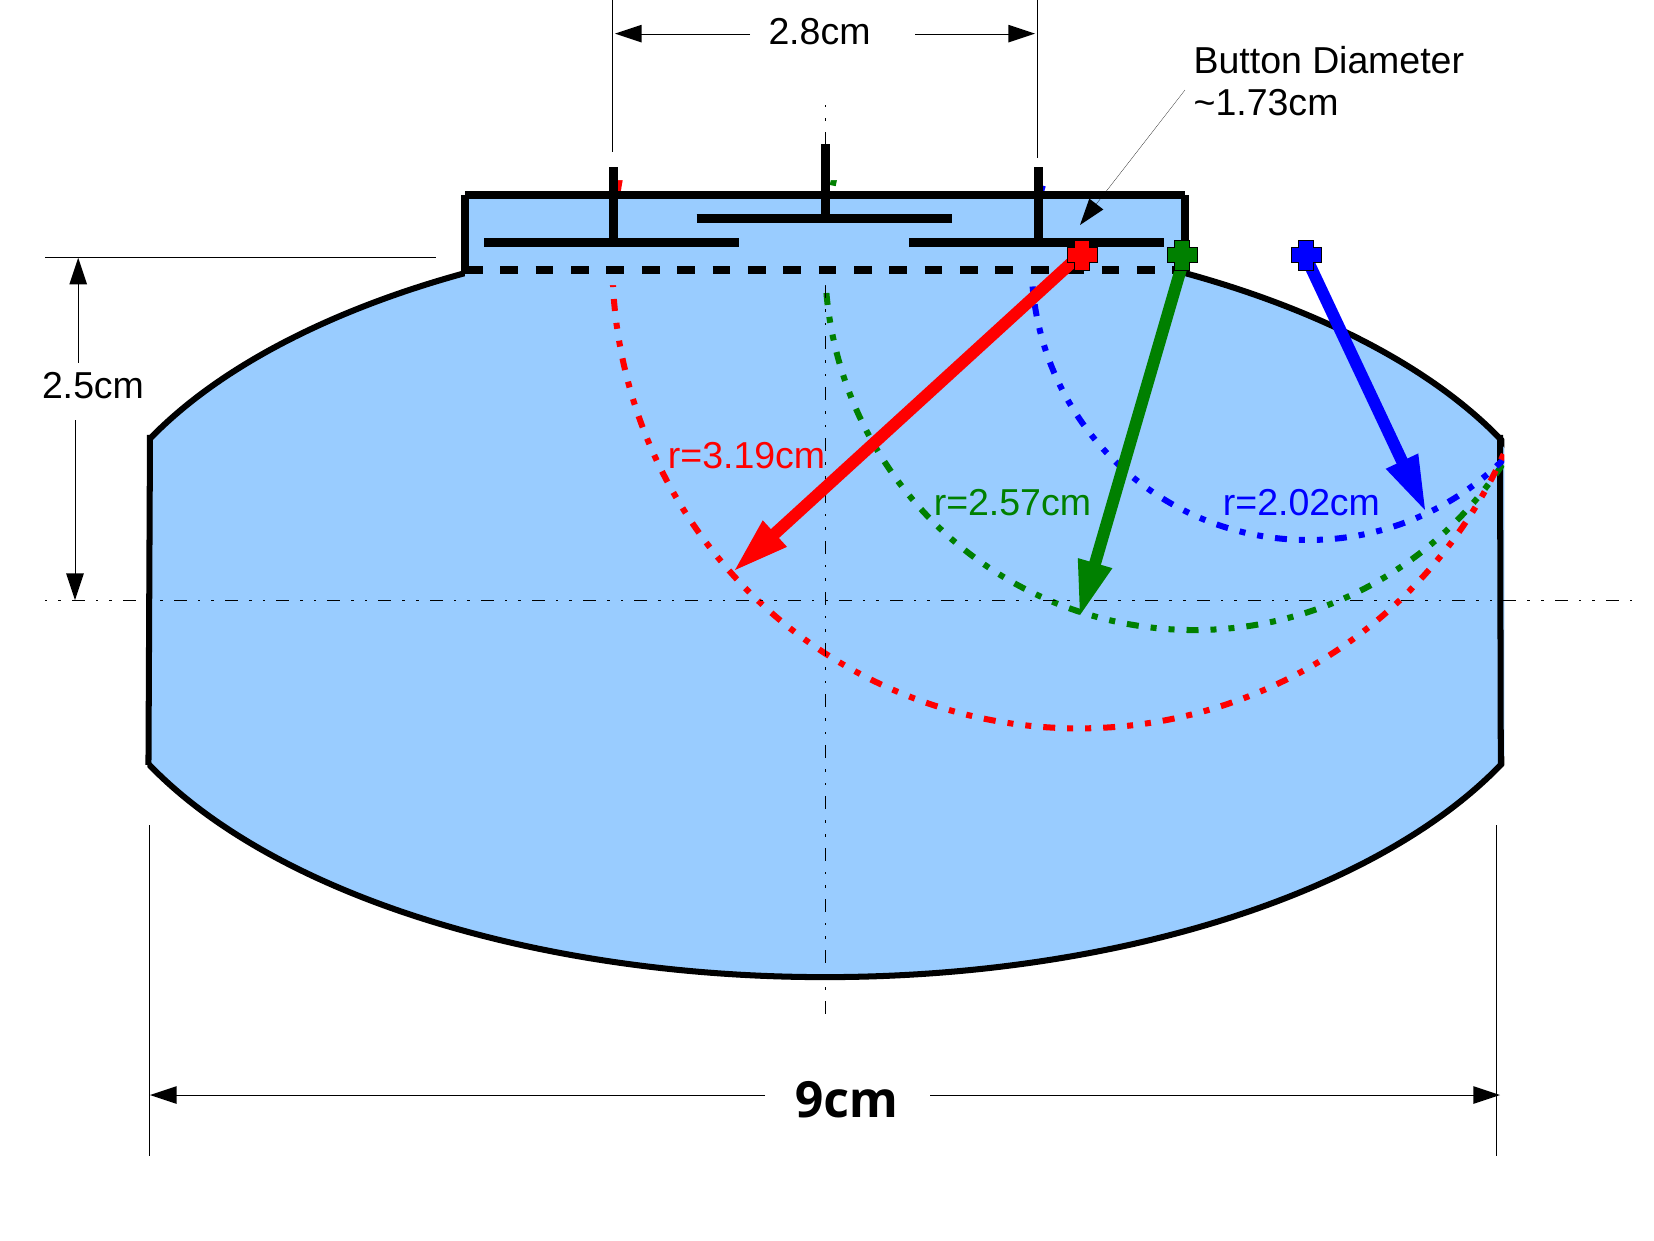

2.8cm
Button Diameter
~1.73cm
2.5cm
r=3.19cm
r=2.57cm
r=2.02cm
9cm